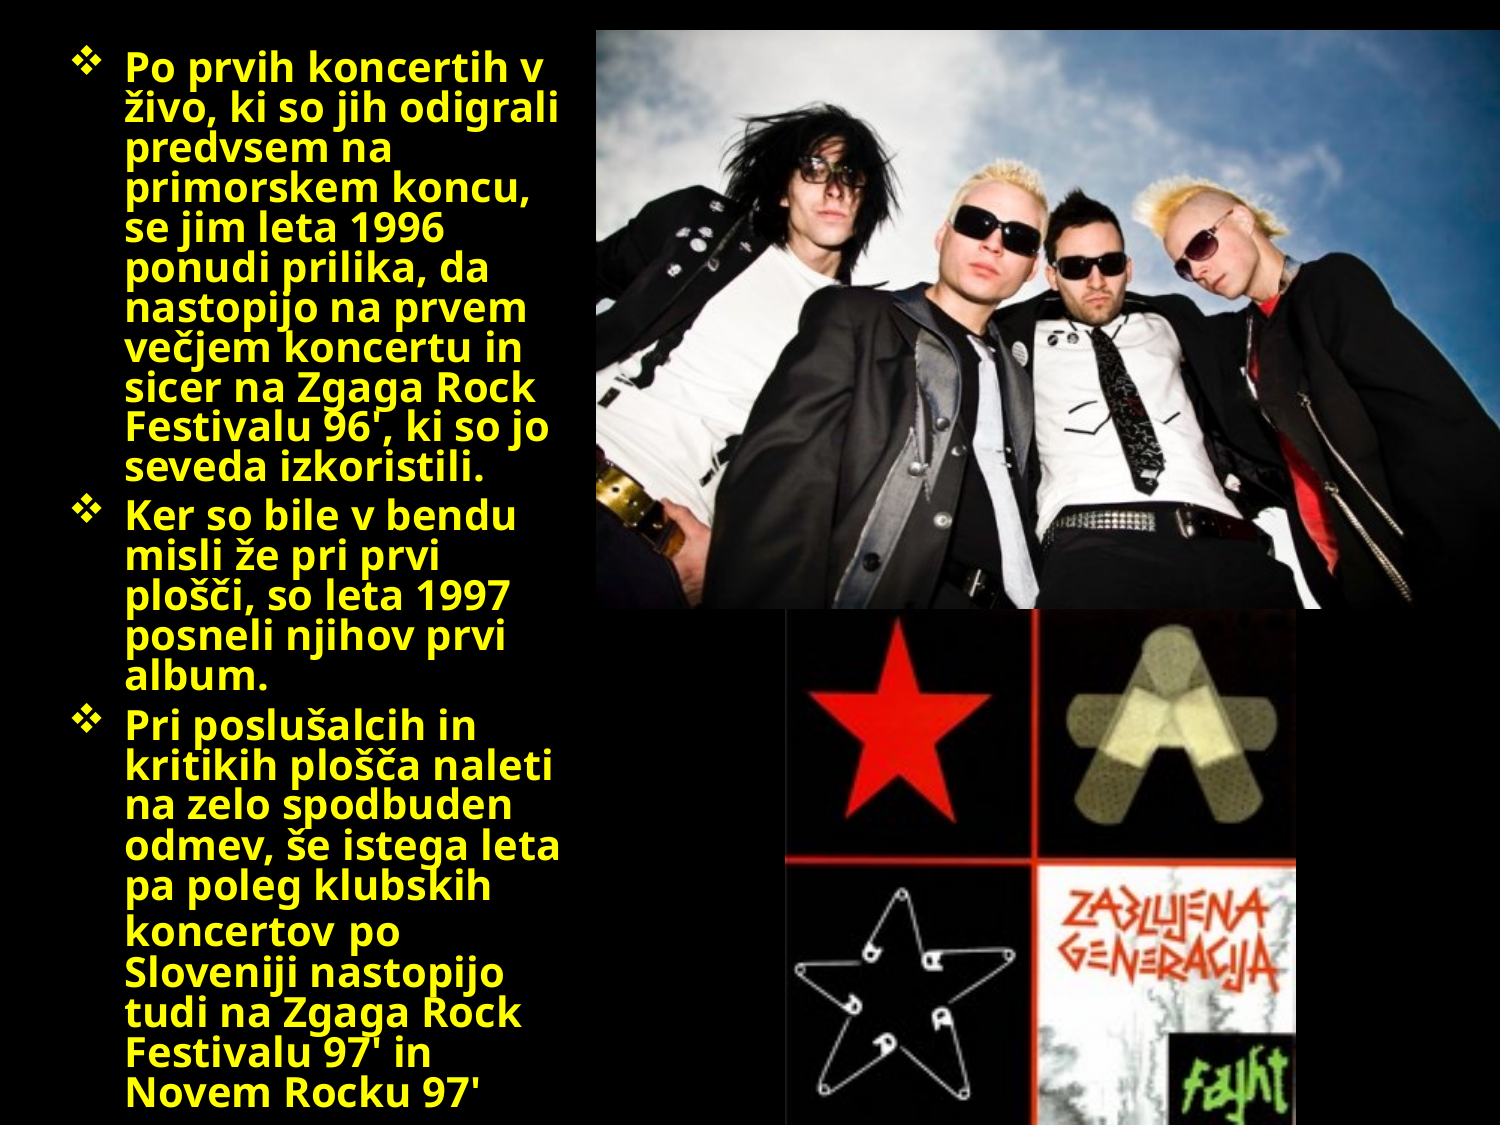

# Po prvih koncertih v živo, ki so jih odigrali predvsem na primorskem koncu, se jim leta 1996 ponudi prilika, da nastopijo na prvem večjem koncertu in sicer na Zgaga Rock Festivalu 96', ki so jo seveda izkoristili.
Ker so bile v bendu misli že pri prvi plošči, so leta 1997 posneli njihov prvi album.
Pri poslušalcih in kritikih plošča naleti na zelo spodbuden odmev, še istega leta pa poleg klubskih koncertov po Sloveniji nastopijo tudi na Zgaga Rock Festivalu 97' in Novem Rocku 97'